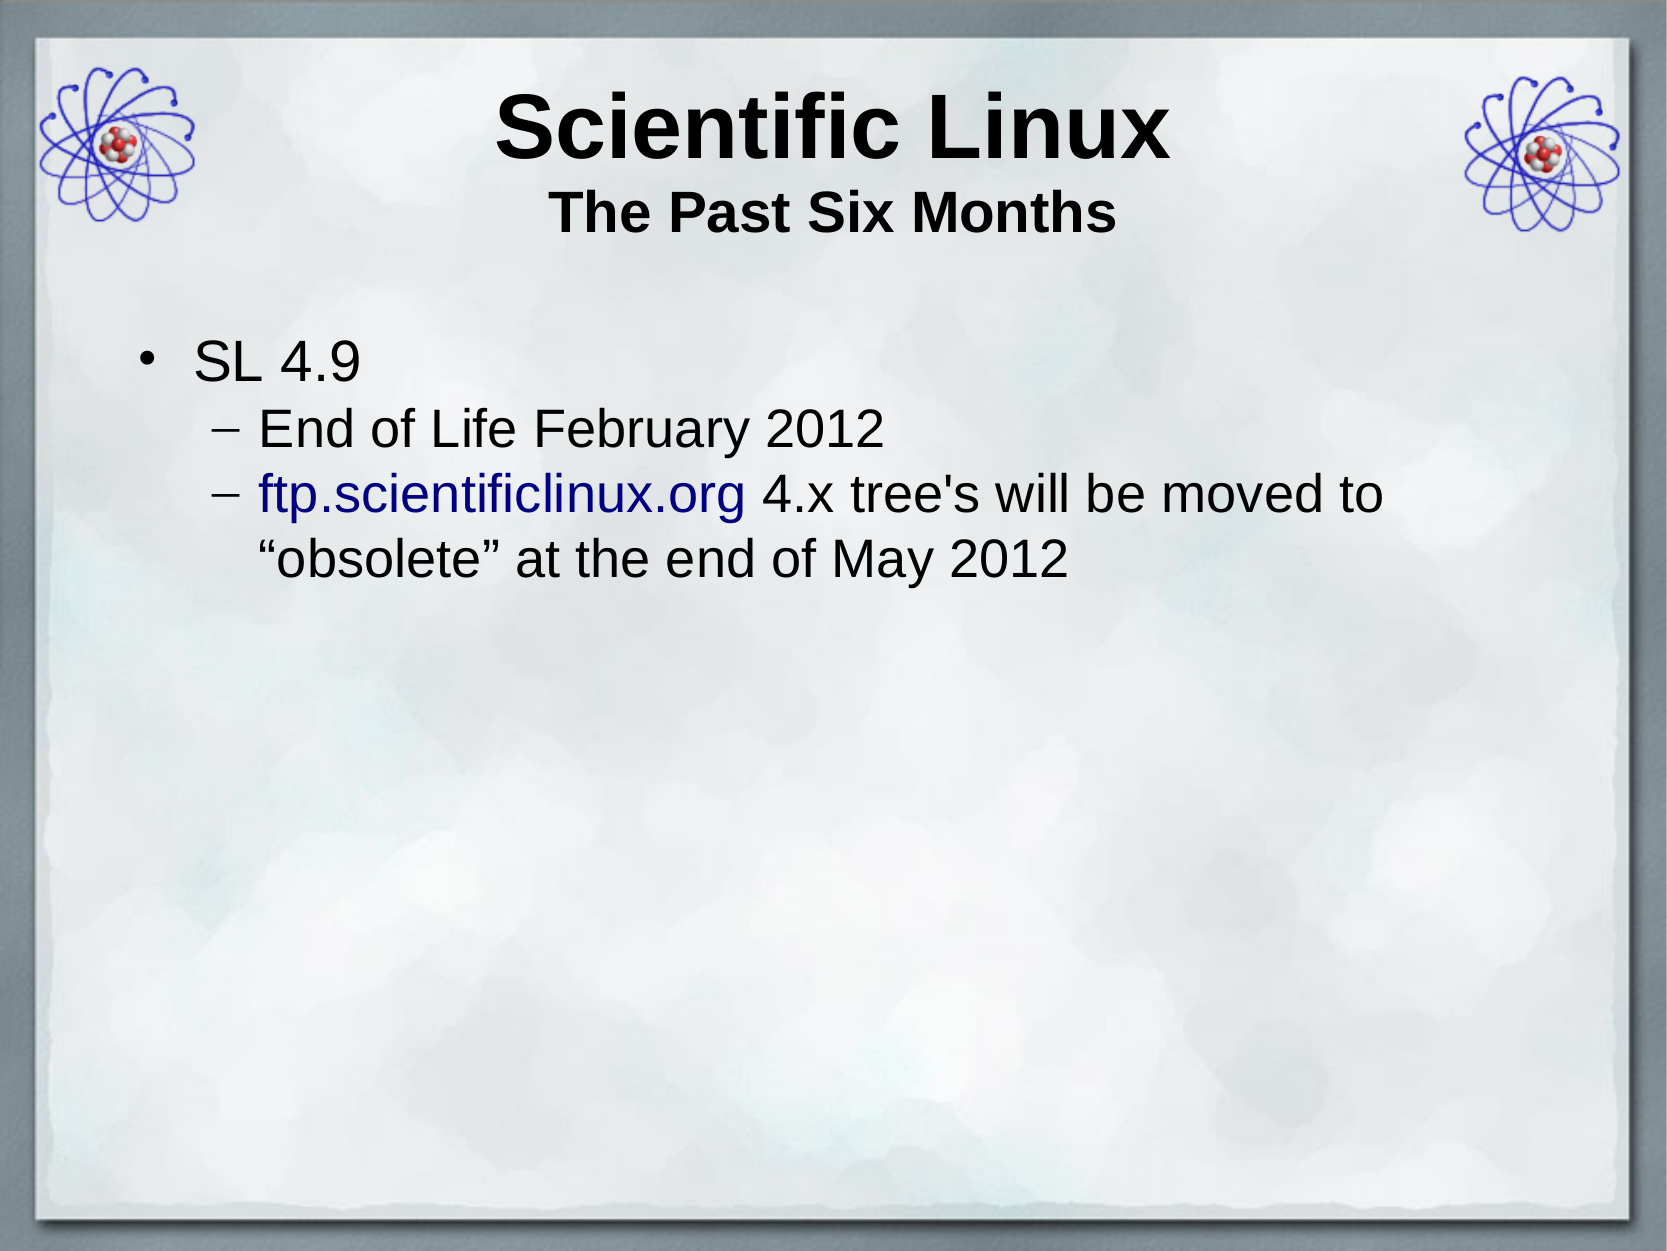

# Scientific Linux The Past Six Months
SL 4.9
End of Life February 2012
ftp.scientificlinux.org 4.x tree's will be moved to “obsolete” at the end of May 2012